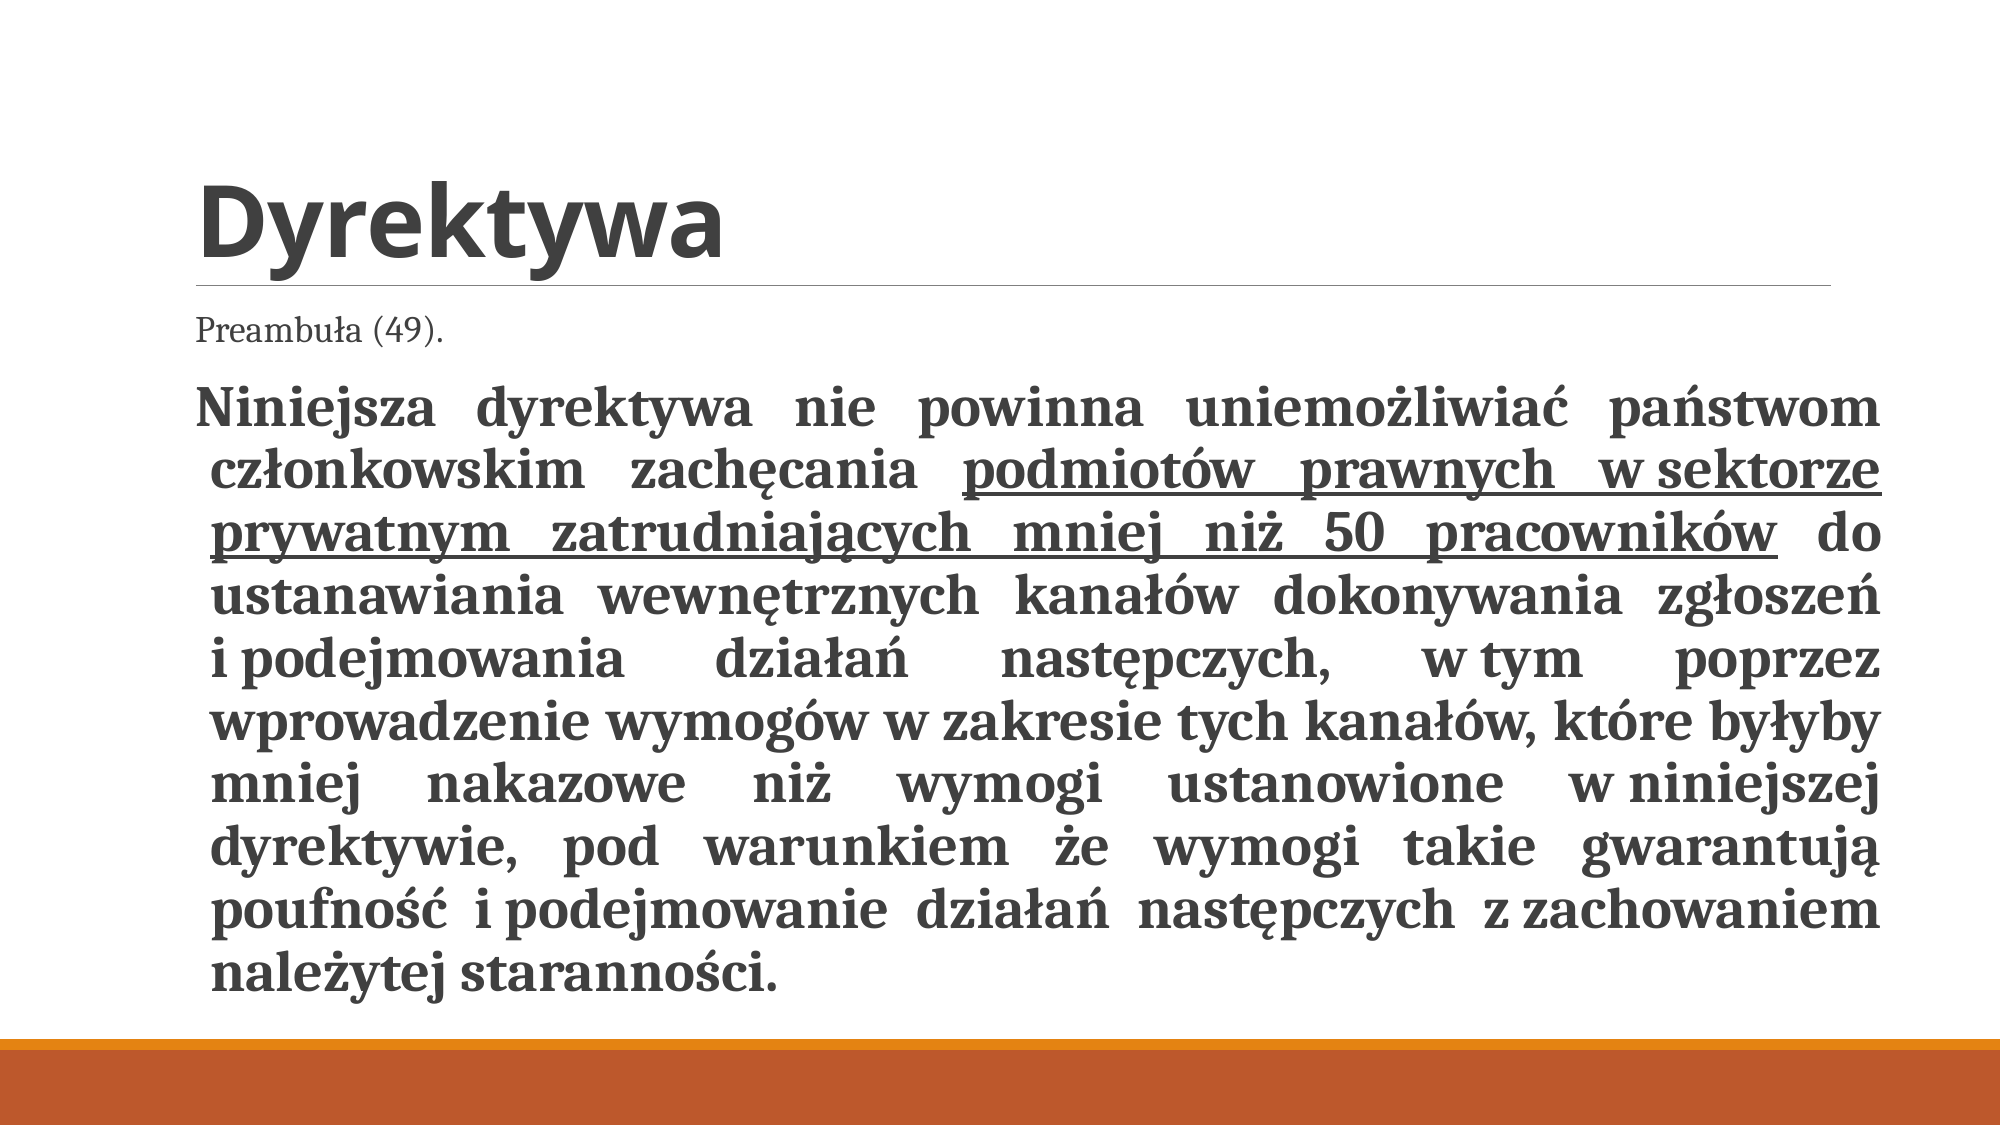

# Dyrektywa
Preambuła (49).
Niniejsza dyrektywa nie powinna uniemożliwiać państwom członkowskim zachęcania podmiotów prawnych w sektorze prywatnym zatrudniających mniej niż 50 pracowników do ustanawiania wewnętrznych kanałów dokonywania zgłoszeń i podejmowania działań następczych, w tym poprzez wprowadzenie wymogów w zakresie tych kanałów, które byłyby mniej nakazowe niż wymogi ustanowione w niniejszej dyrektywie, pod warunkiem że wymogi takie gwarantują poufność i podejmowanie działań następczych z zachowaniem należytej staranności.